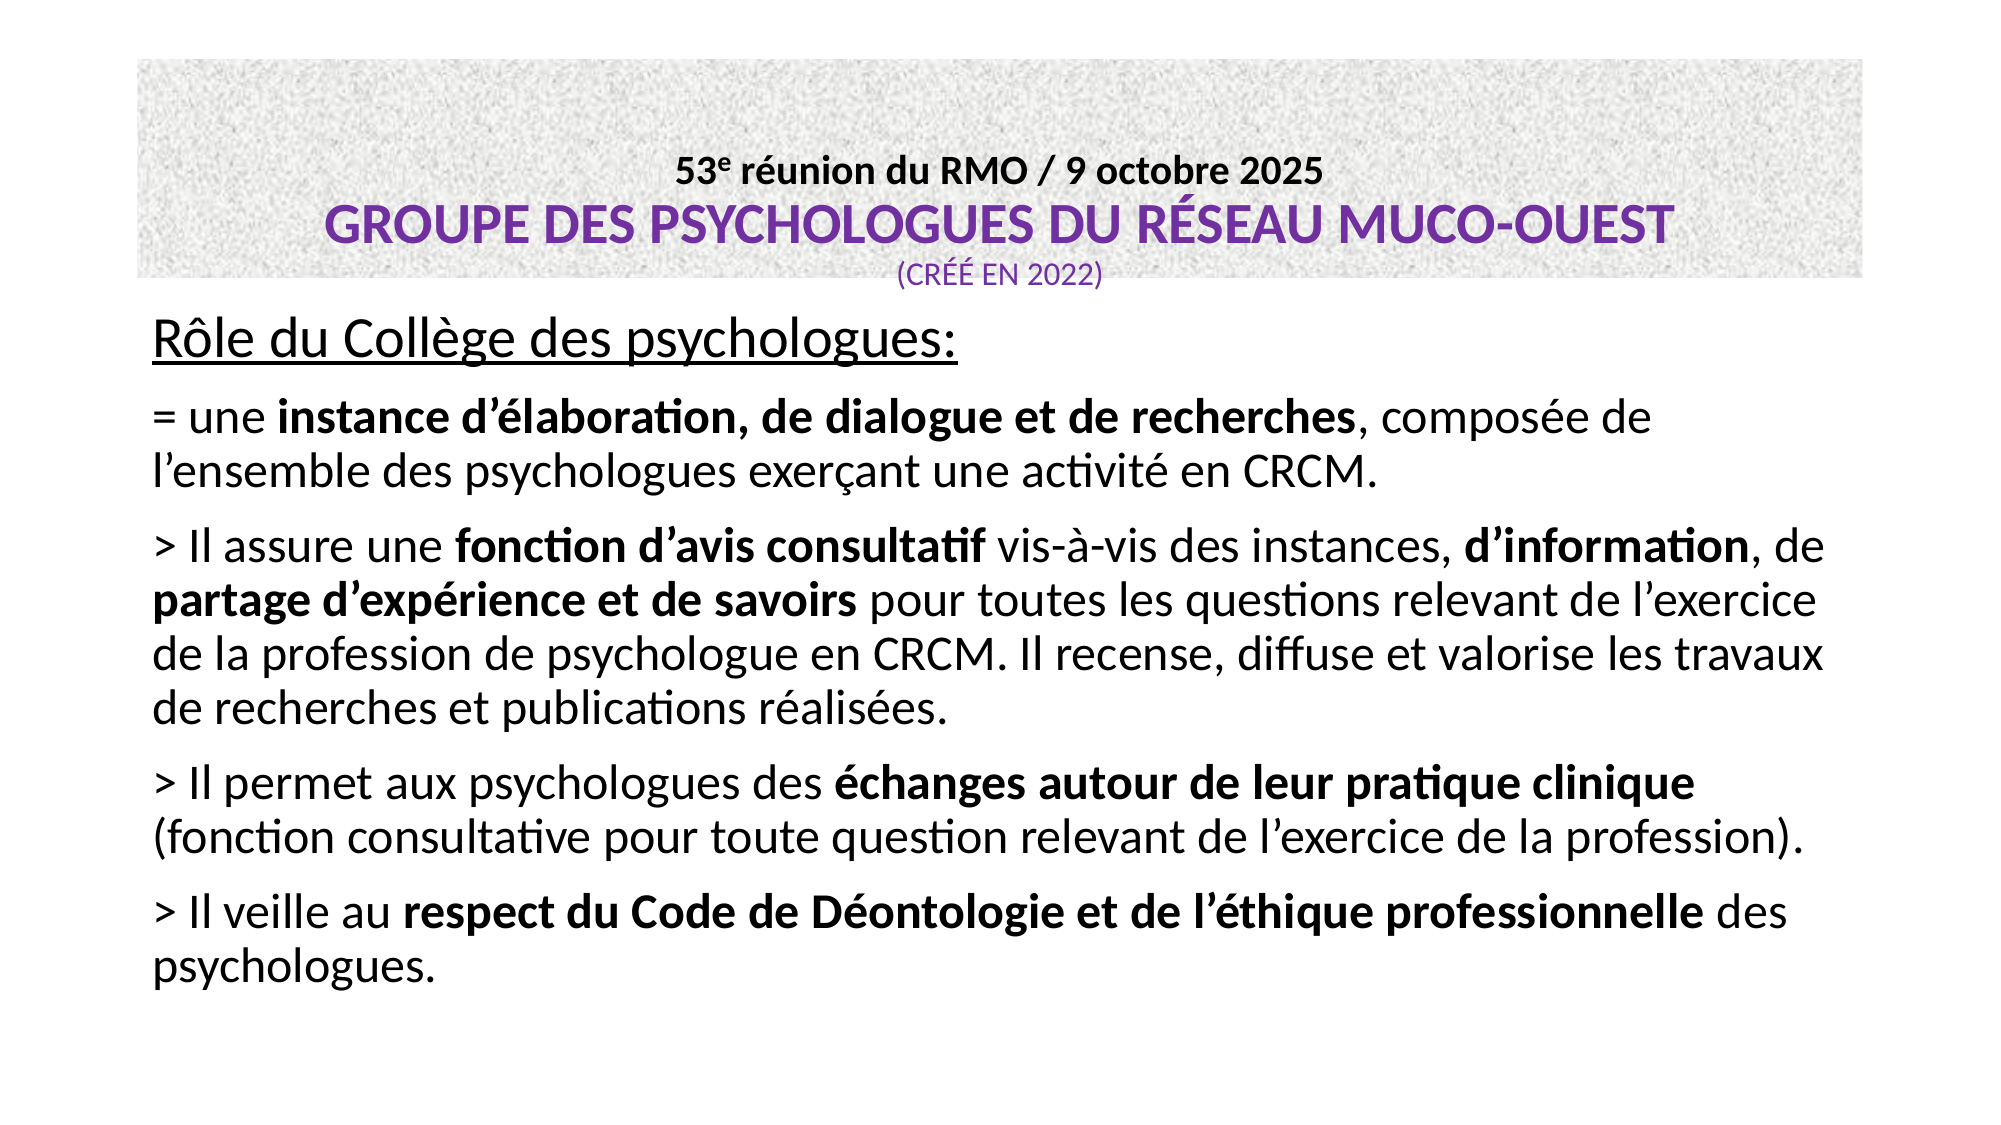

53e réunion du RMO / 9 octobre 2025
Groupe des psychologues du Réseau Muco-Ouest
(créé en 2022)
# Rôle du Collège des psychologues:
= une instance d’élaboration, de dialogue et de recherches, composée de l’ensemble des psychologues exerçant une activité en CRCM.
> Il assure une fonction d’avis consultatif vis-à-vis des instances, d’information, de partage d’expérience et de savoirs pour toutes les questions relevant de l’exercice de la profession de psychologue en CRCM. Il recense, diffuse et valorise les travaux de recherches et publications réalisées.
> Il permet aux psychologues des échanges autour de leur pratique clinique (fonction consultative pour toute question relevant de l’exercice de la profession).
> Il veille au respect du Code de Déontologie et de l’éthique professionnelle des psychologues.